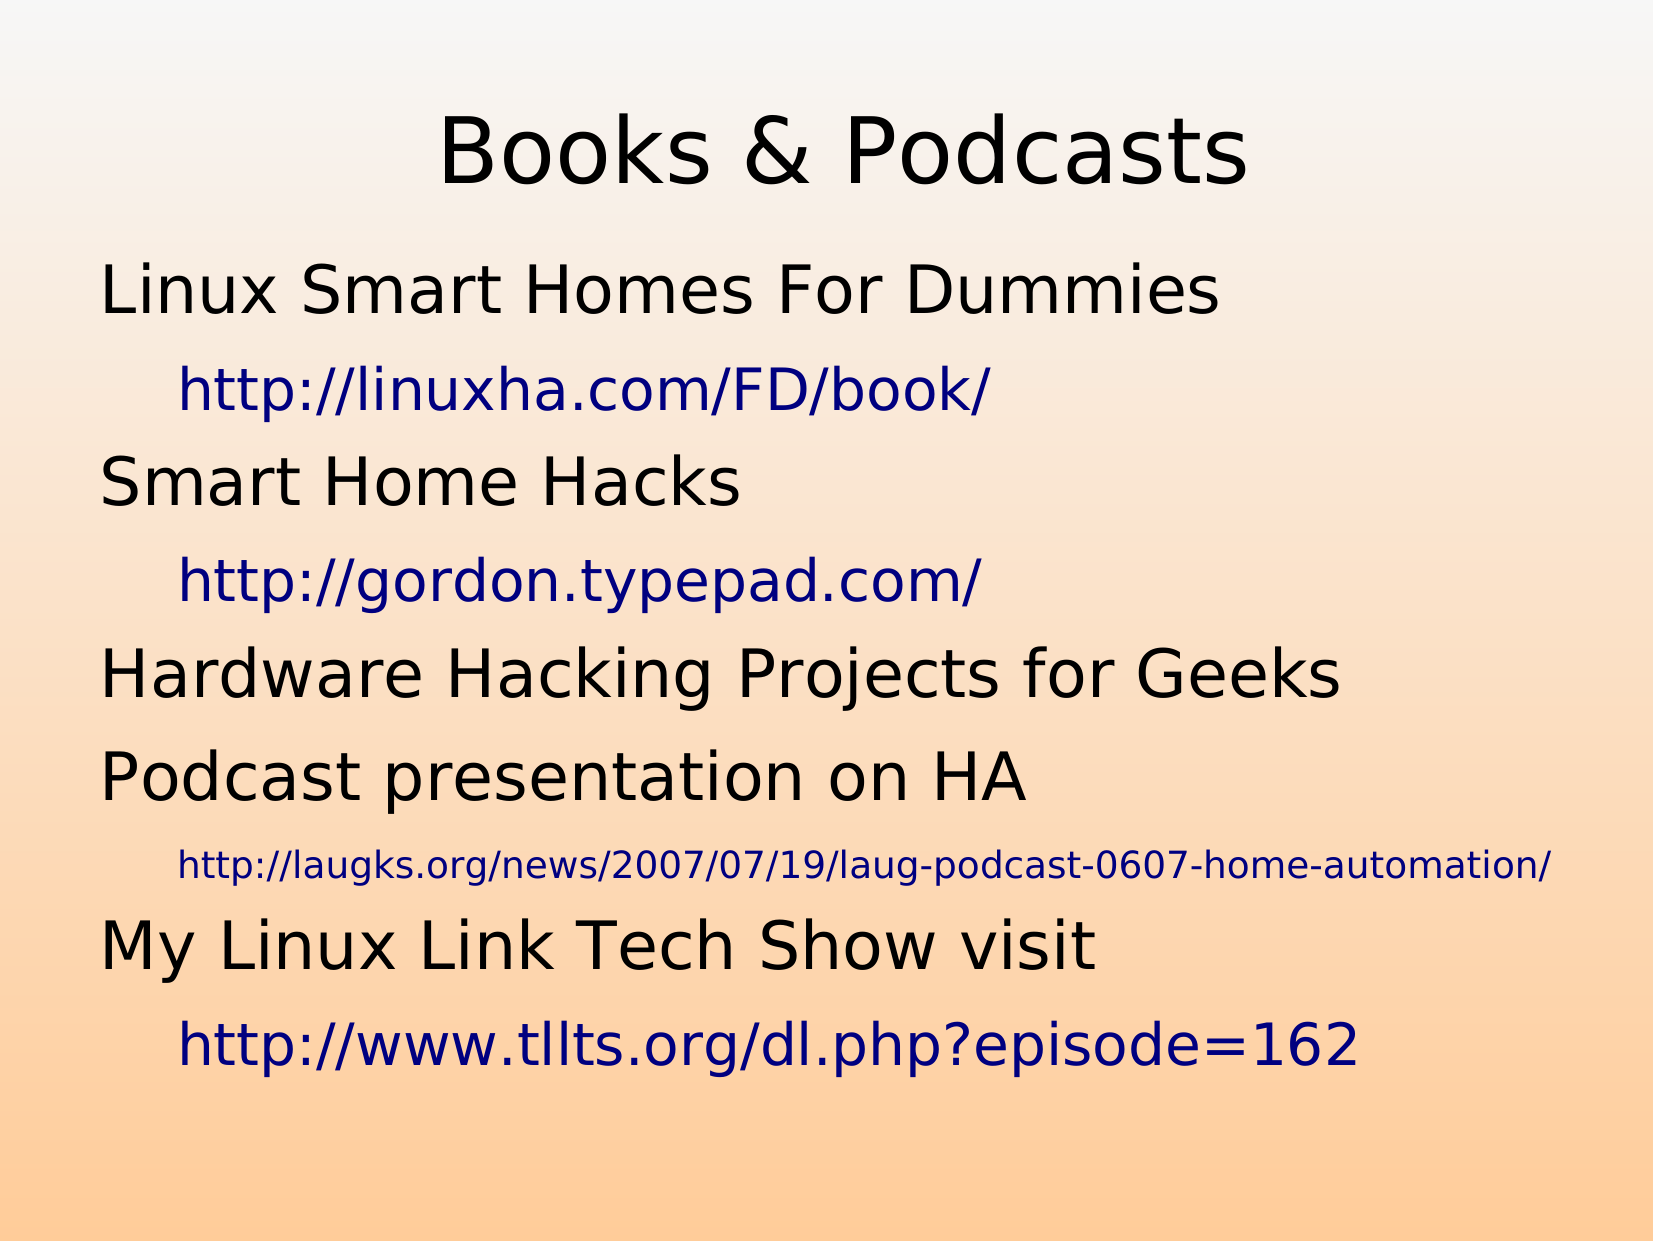

# Books & Podcasts
Linux Smart Homes For Dummies
http://linuxha.com/FD/book/
Smart Home Hacks
http://gordon.typepad.com/
Hardware Hacking Projects for Geeks
Podcast presentation on HA
http://laugks.org/news/2007/07/19/laug-podcast-0607-home-automation/
My Linux Link Tech Show visit
http://www.tllts.org/dl.php?episode=162